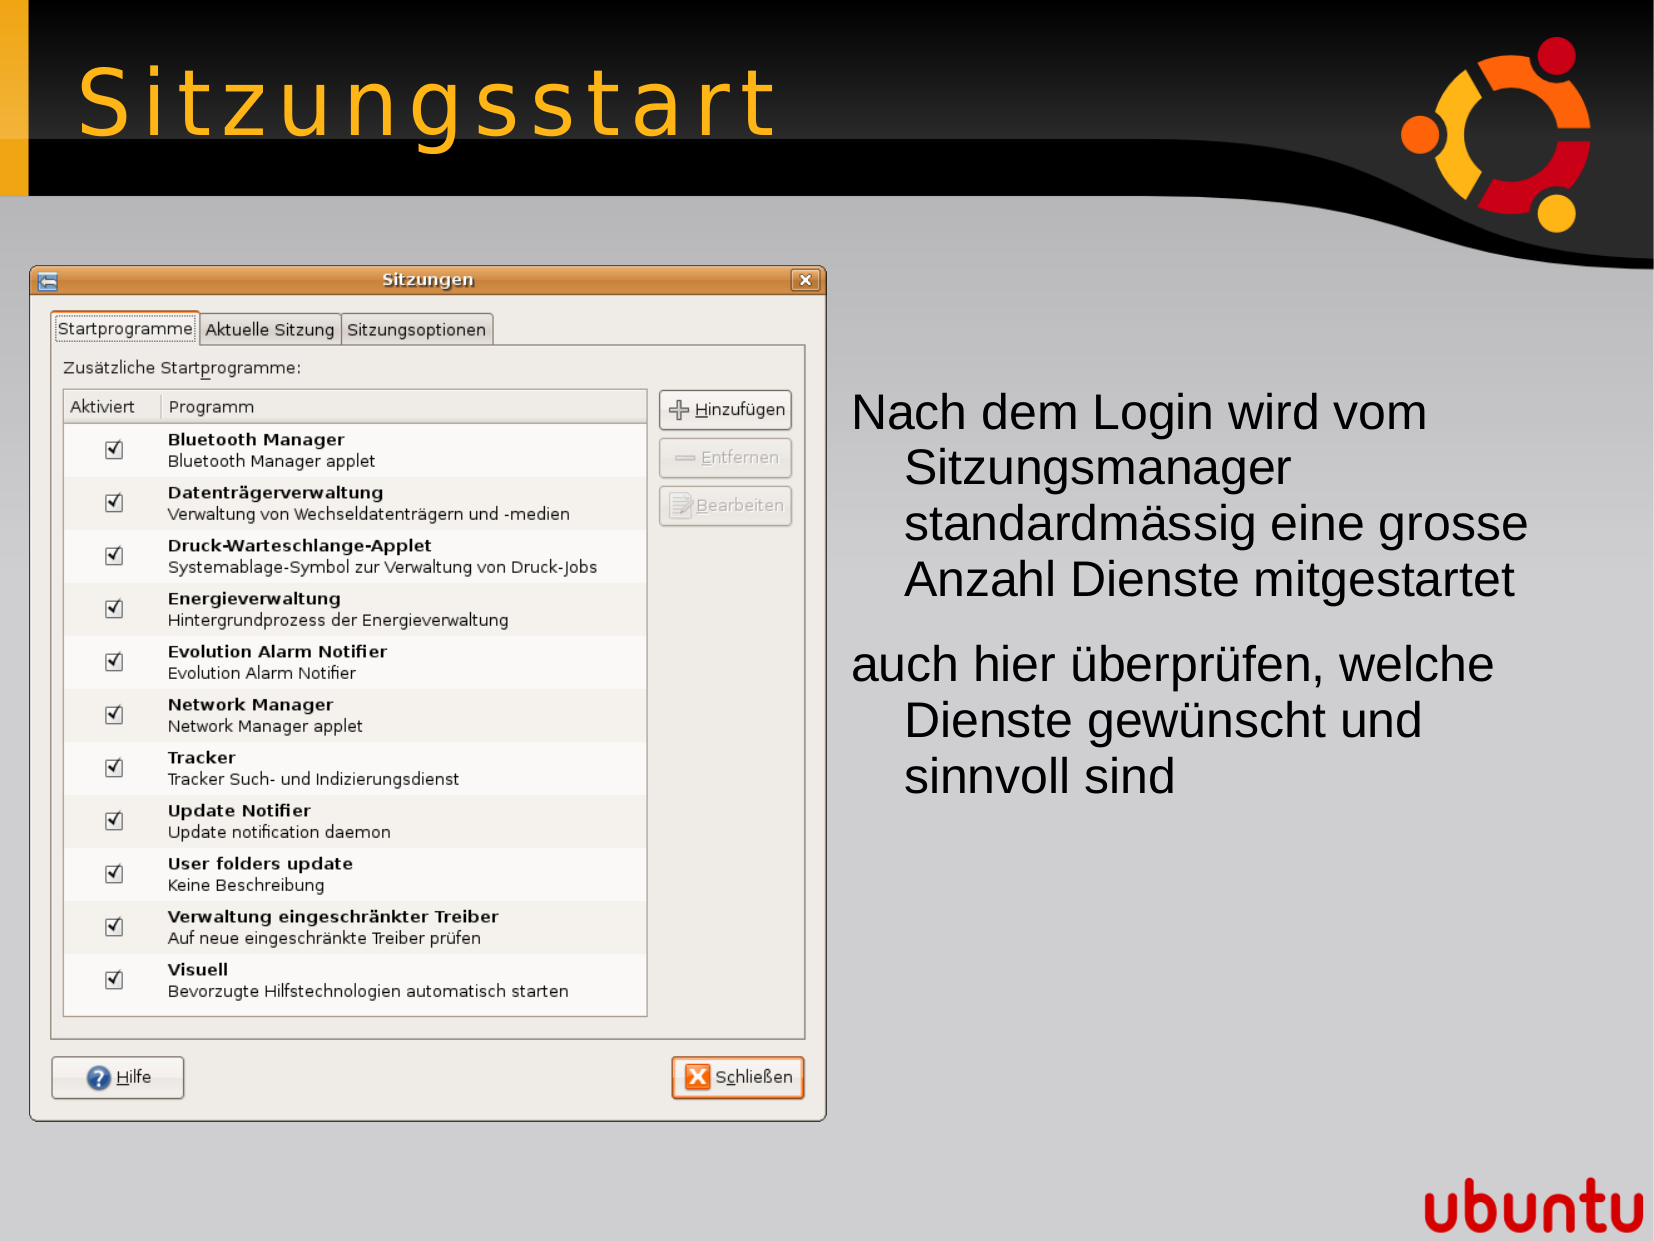

# Sitzungsstart
Nach dem Login wird vom Sitzungsmanager standardmässig eine grosse Anzahl Dienste mitgestartet
auch hier überprüfen, welche Dienste gewünscht und sinnvoll sind